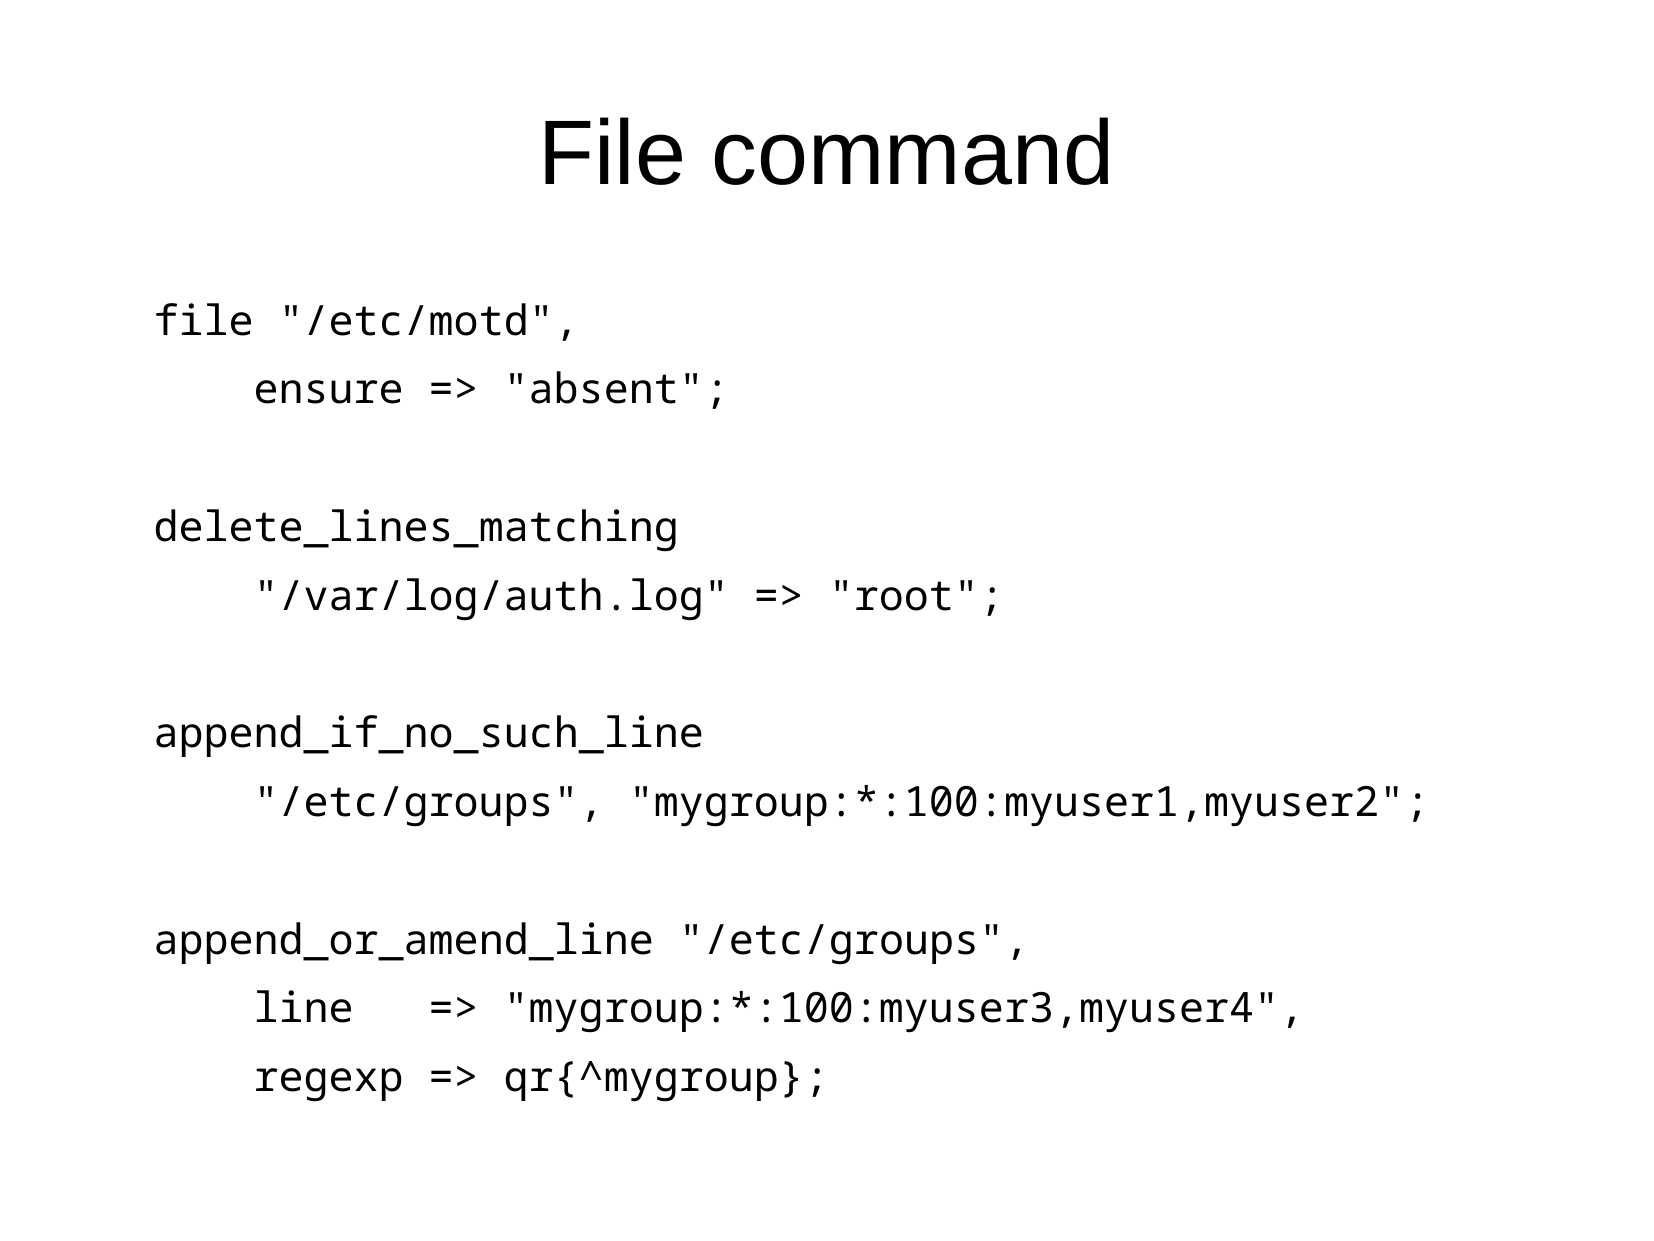

# File command
file "/etc/motd",
 ensure => "absent";
delete_lines_matching
 "/var/log/auth.log" => "root";
append_if_no_such_line
 "/etc/groups", "mygroup:*:100:myuser1,myuser2";
append_or_amend_line "/etc/groups",
 line => "mygroup:*:100:myuser3,myuser4",
 regexp => qr{^mygroup};